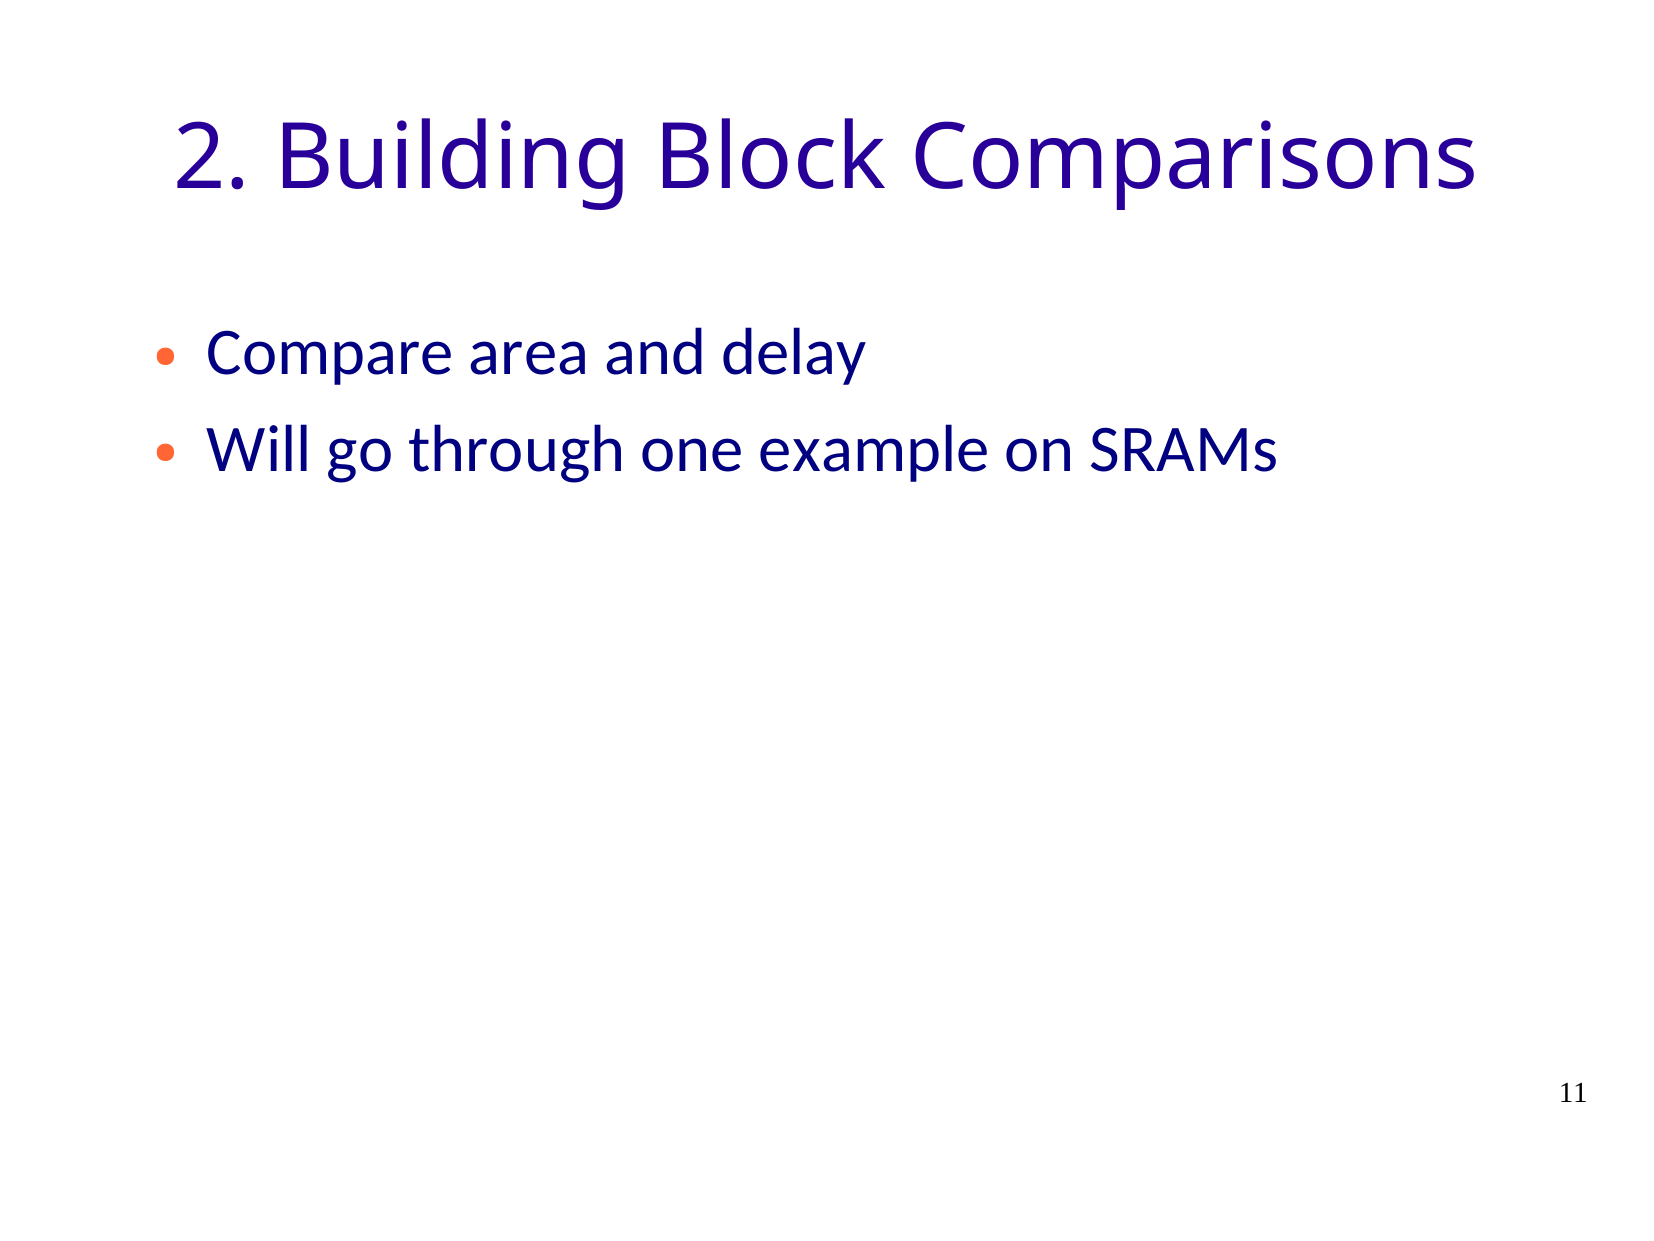

# 2. Building Block Comparisons
Compare area and delay
Will go through one example on SRAMs
11